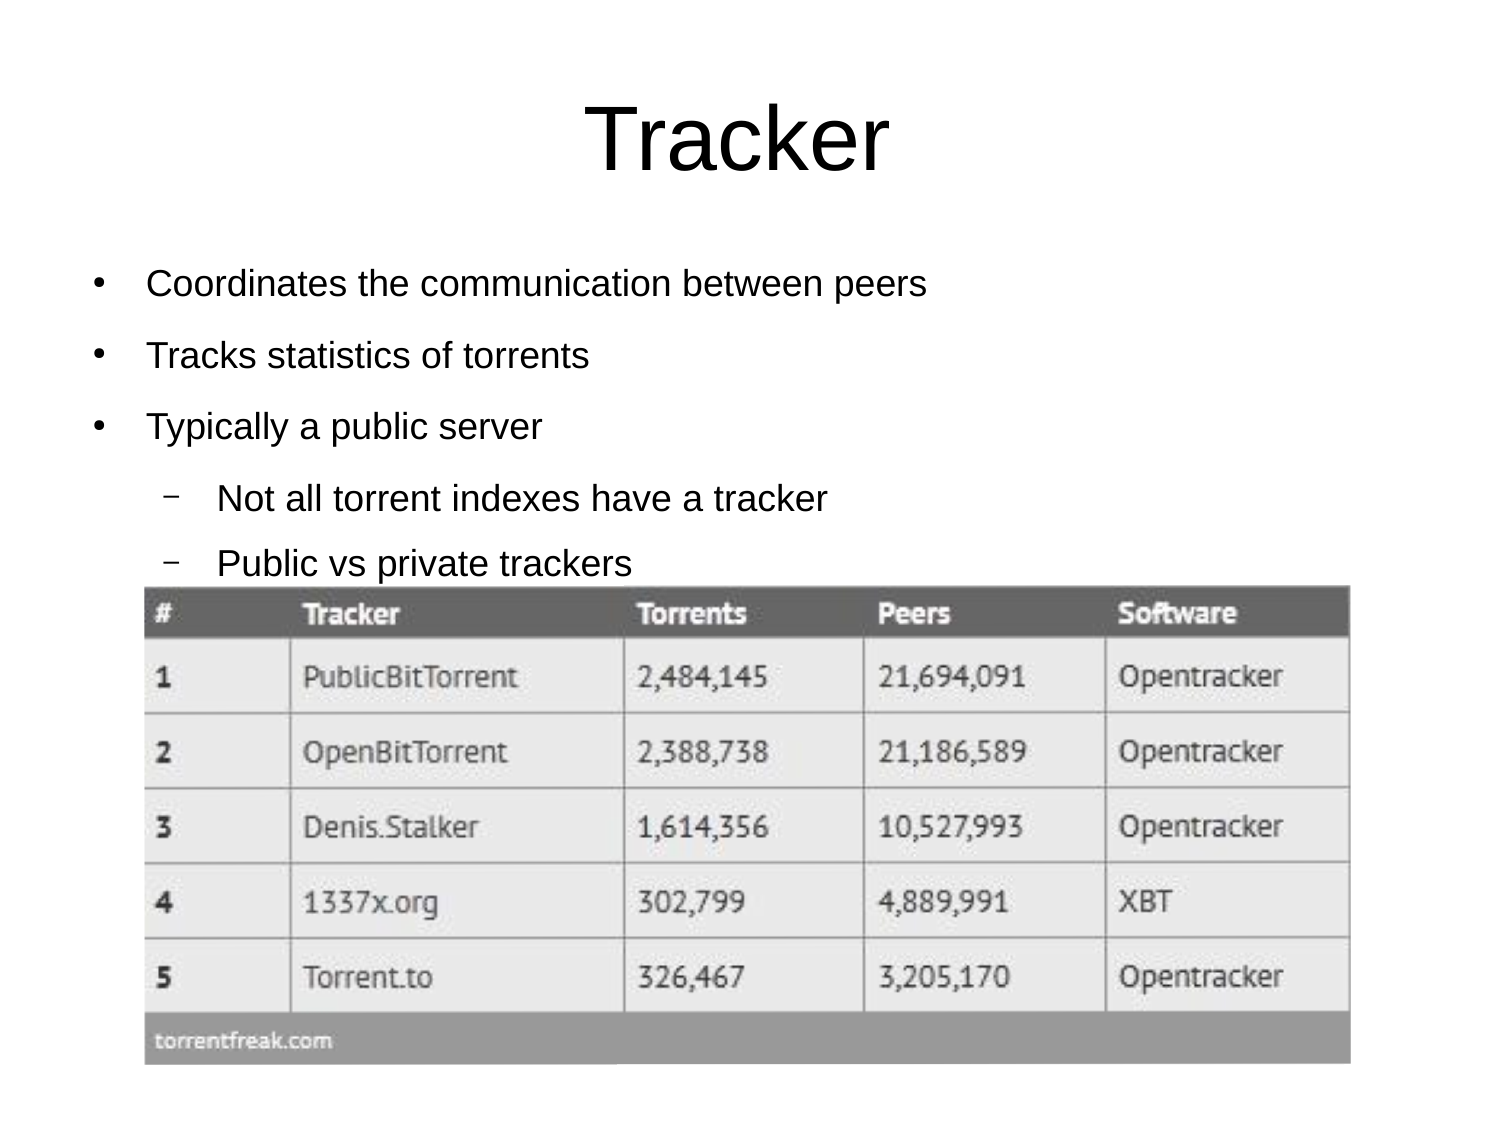

# Tracker
Coordinates the communication between peers
Tracks statistics of torrents
Typically a public server
Not all torrent indexes have a tracker
Public vs private trackers